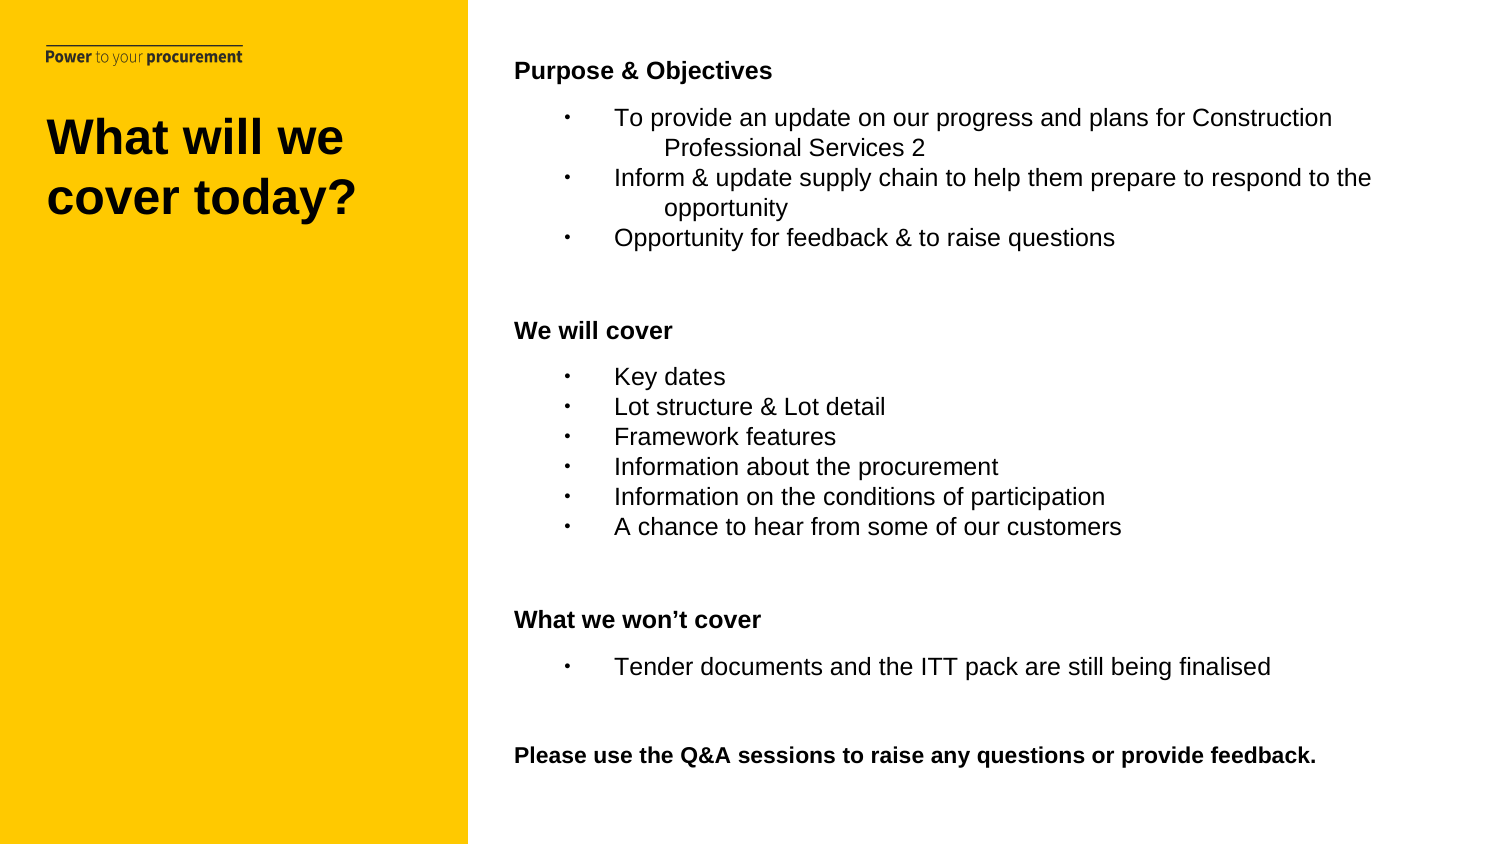

# Purpose & Objectives
To provide an update on our progress and plans for Construction Professional Services 2
Inform & update supply chain to help them prepare to respond to the opportunity
Opportunity for feedback & to raise questions
We will cover
Key dates
Lot structure & Lot detail
Framework features
Information about the procurement
Information on the conditions of participation
A chance to hear from some of our customers
What we won’t cover
Tender documents and the ITT pack are still being finalised
Please use the Q&A sessions to raise any questions or provide feedback.
What will we cover today?